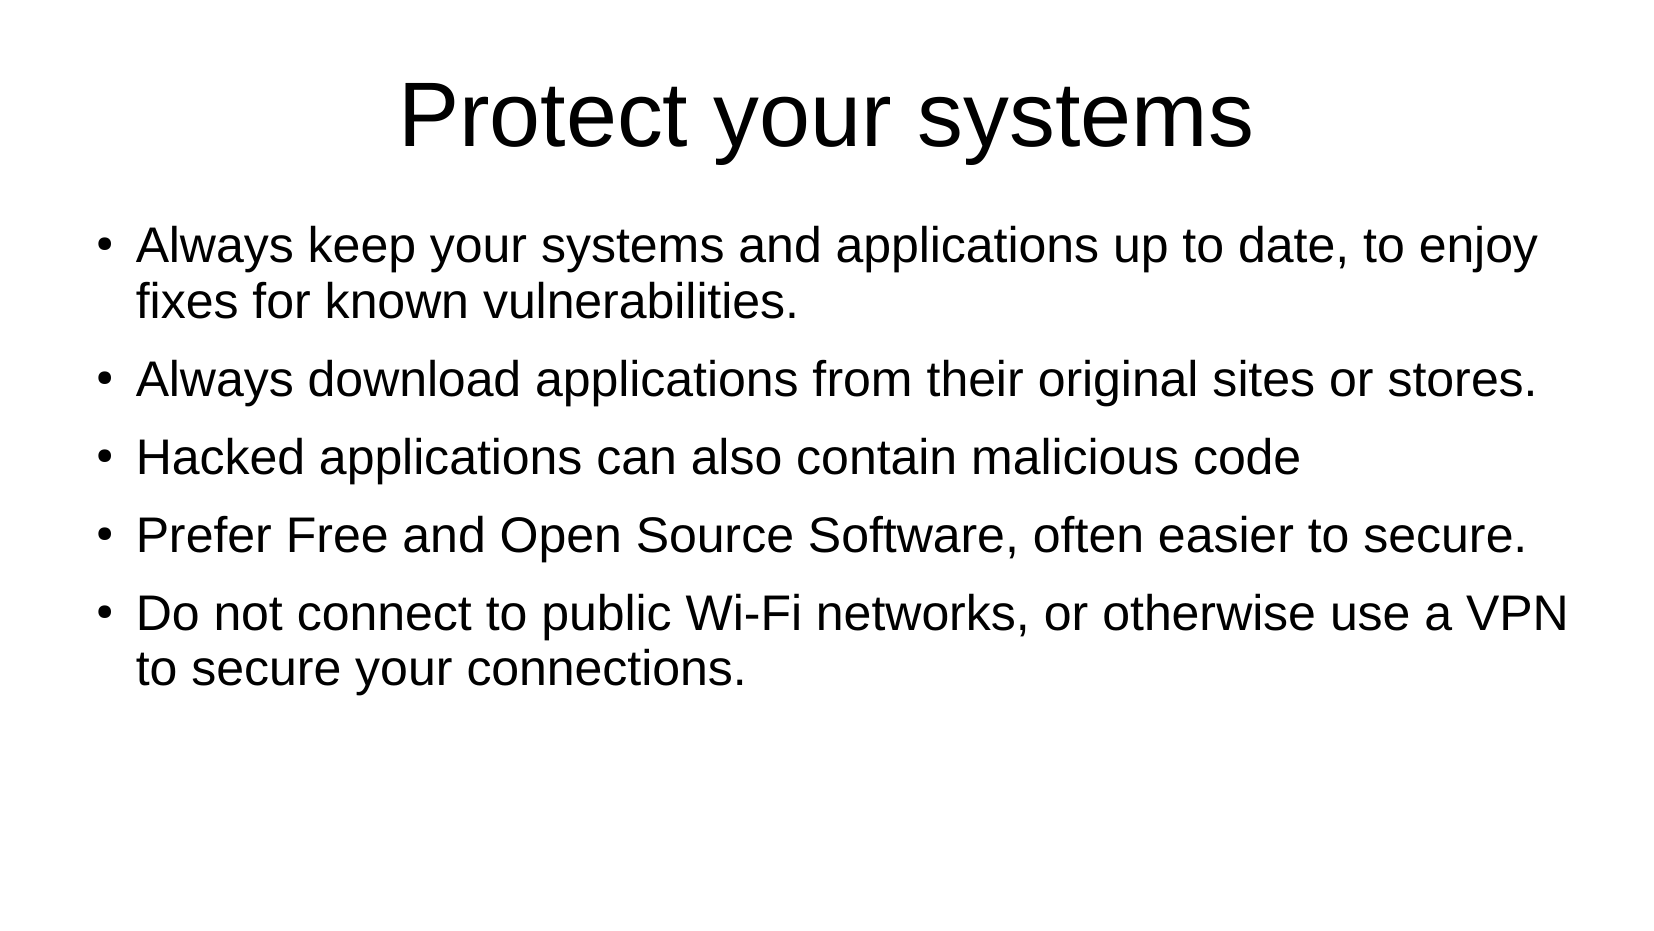

# Protect your systems
Always keep your systems and applications up to date, to enjoy fixes for known vulnerabilities.
Always download applications from their original sites or stores.
Hacked applications can also contain malicious code
Prefer Free and Open Source Software, often easier to secure.
Do not connect to public Wi-Fi networks, or otherwise use a VPN to secure your connections.